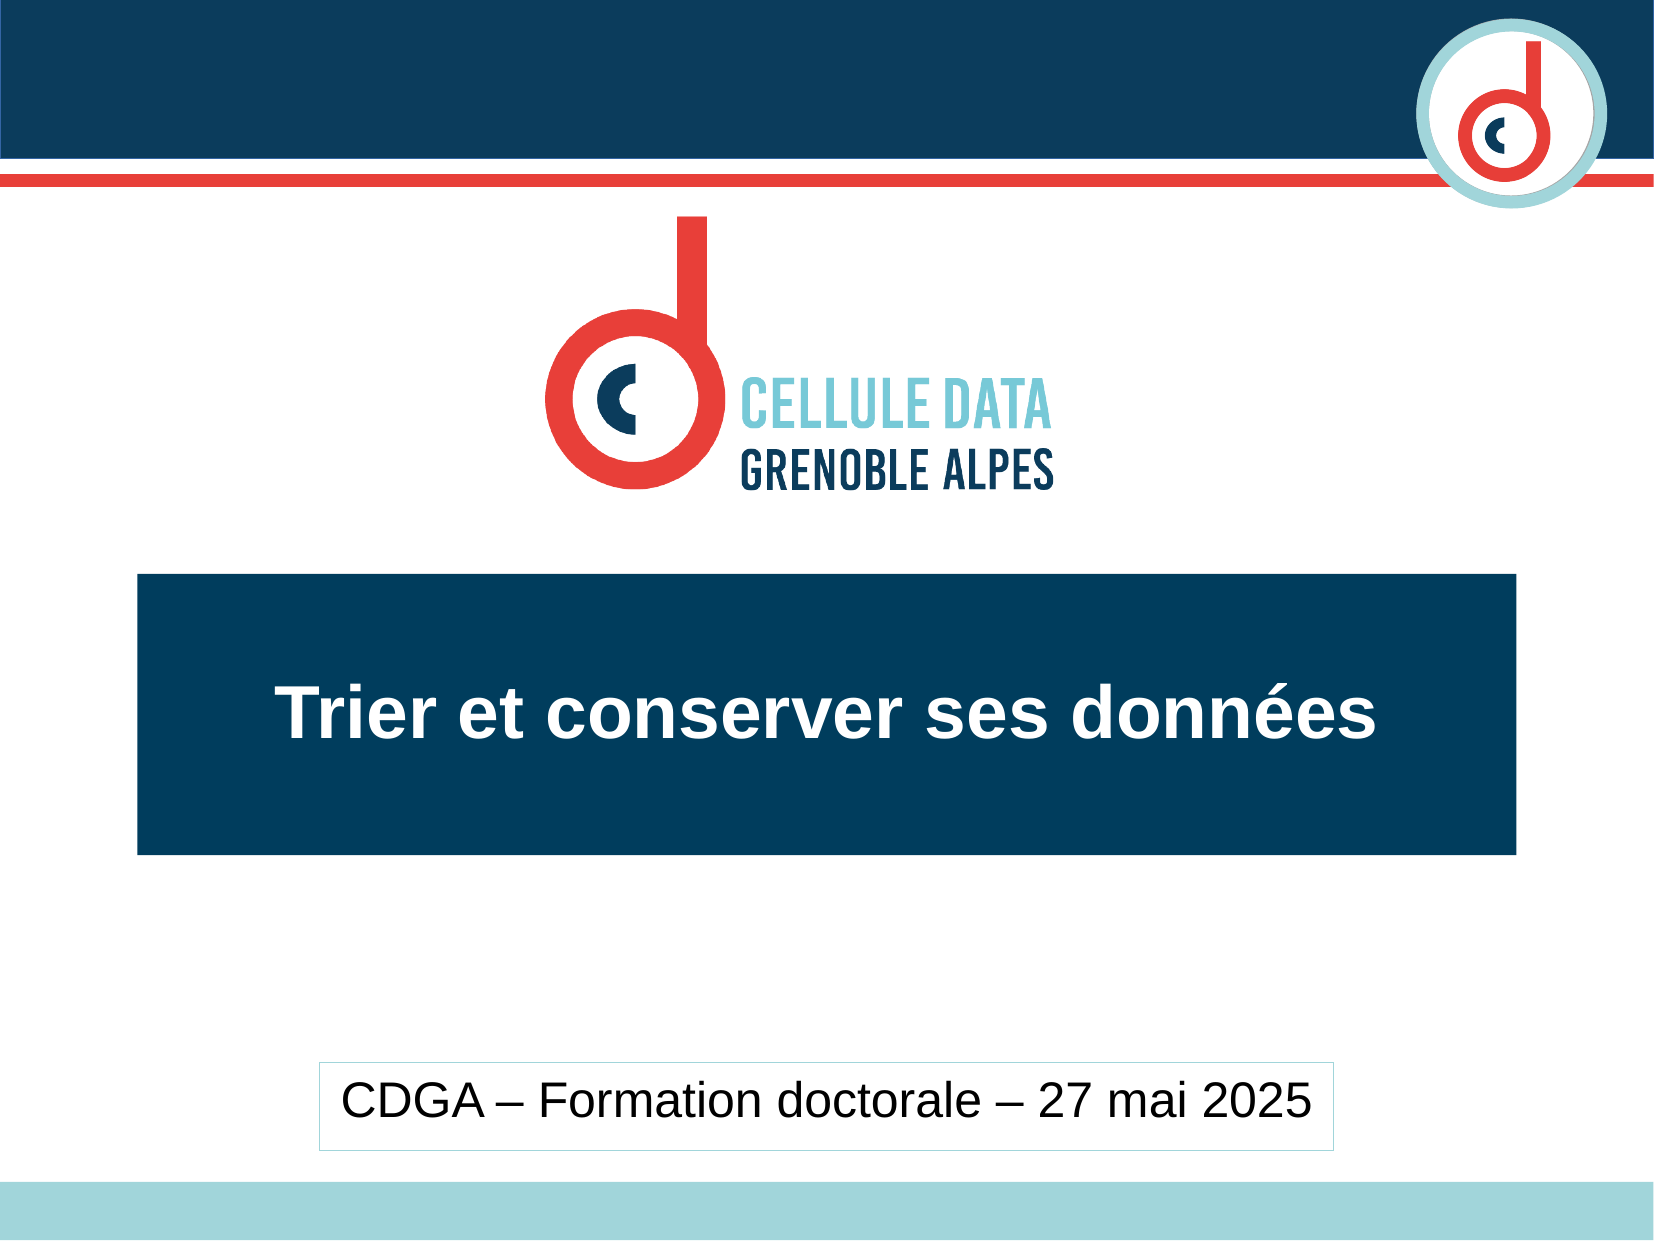

# Trier et conserver ses données
CDGA – Formation doctorale – 27 mai 2025